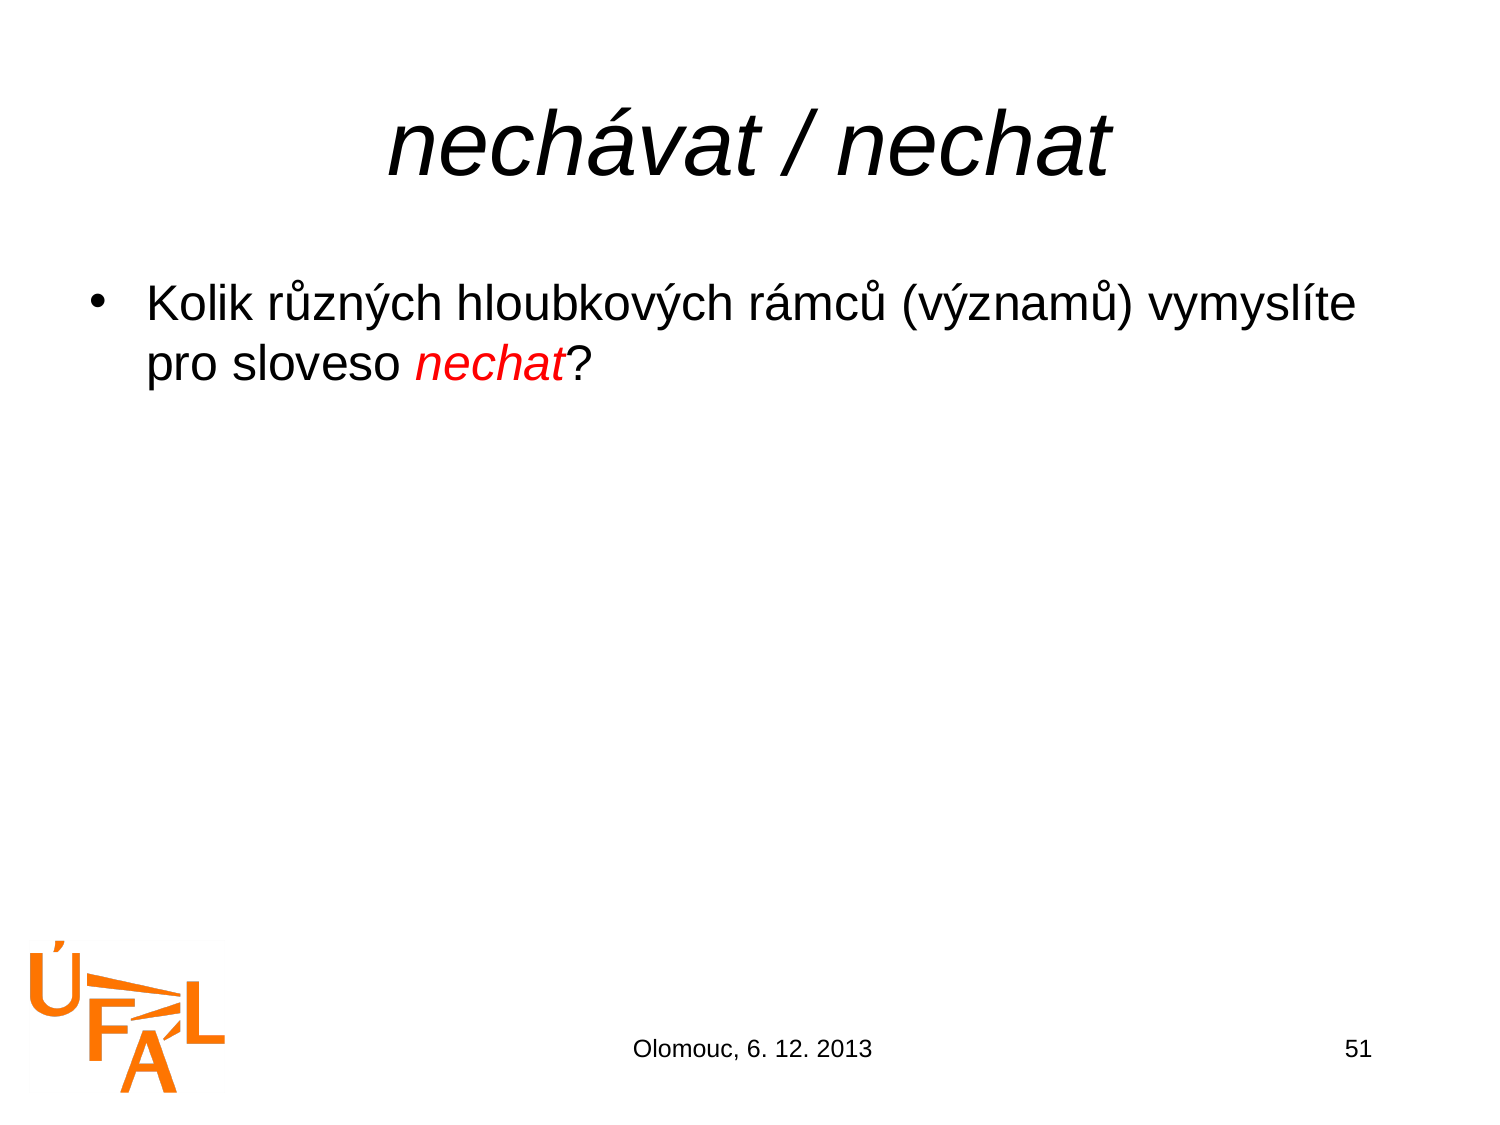

# nechávat / nechat
Kolik různých hloubkových rámců (významů) vymyslíte pro sloveso nechat?
Olomouc, 6. 12. 2013
51